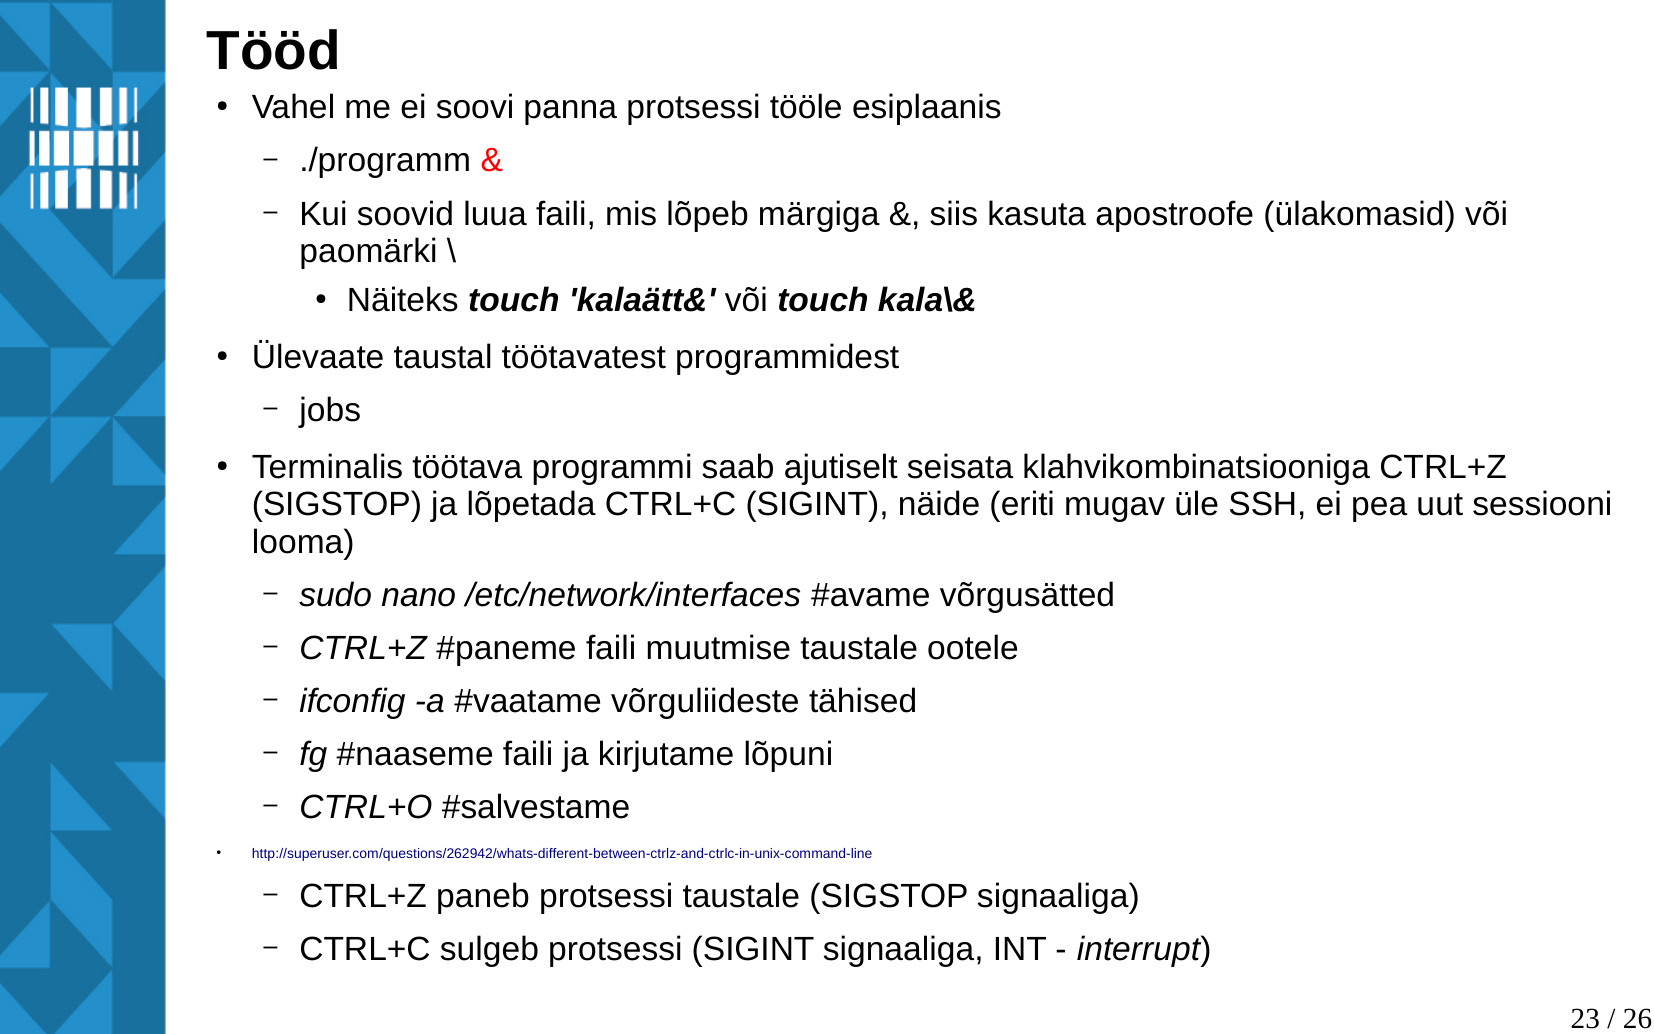

# Tööd
Vahel me ei soovi panna protsessi tööle esiplaanis
./programm &
Kui soovid luua faili, mis lõpeb märgiga &, siis kasuta apostroofe (ülakomasid) või paomärki \
Näiteks touch 'kalaätt&' või touch kala\&
Ülevaate taustal töötavatest programmidest
jobs
Terminalis töötava programmi saab ajutiselt seisata klahvikombinatsiooniga CTRL+Z (SIGSTOP) ja lõpetada CTRL+C (SIGINT), näide (eriti mugav üle SSH, ei pea uut sessiooni looma)
sudo nano /etc/network/interfaces #avame võrgusätted
CTRL+Z #paneme faili muutmise taustale ootele
ifconfig -a #vaatame võrguliideste tähised
fg #naaseme faili ja kirjutame lõpuni
CTRL+O #salvestame
http://superuser.com/questions/262942/whats-different-between-ctrlz-and-ctrlc-in-unix-command-line
CTRL+Z paneb protsessi taustale (SIGSTOP signaaliga)
CTRL+C sulgeb protsessi (SIGINT signaaliga, INT - interrupt)
23